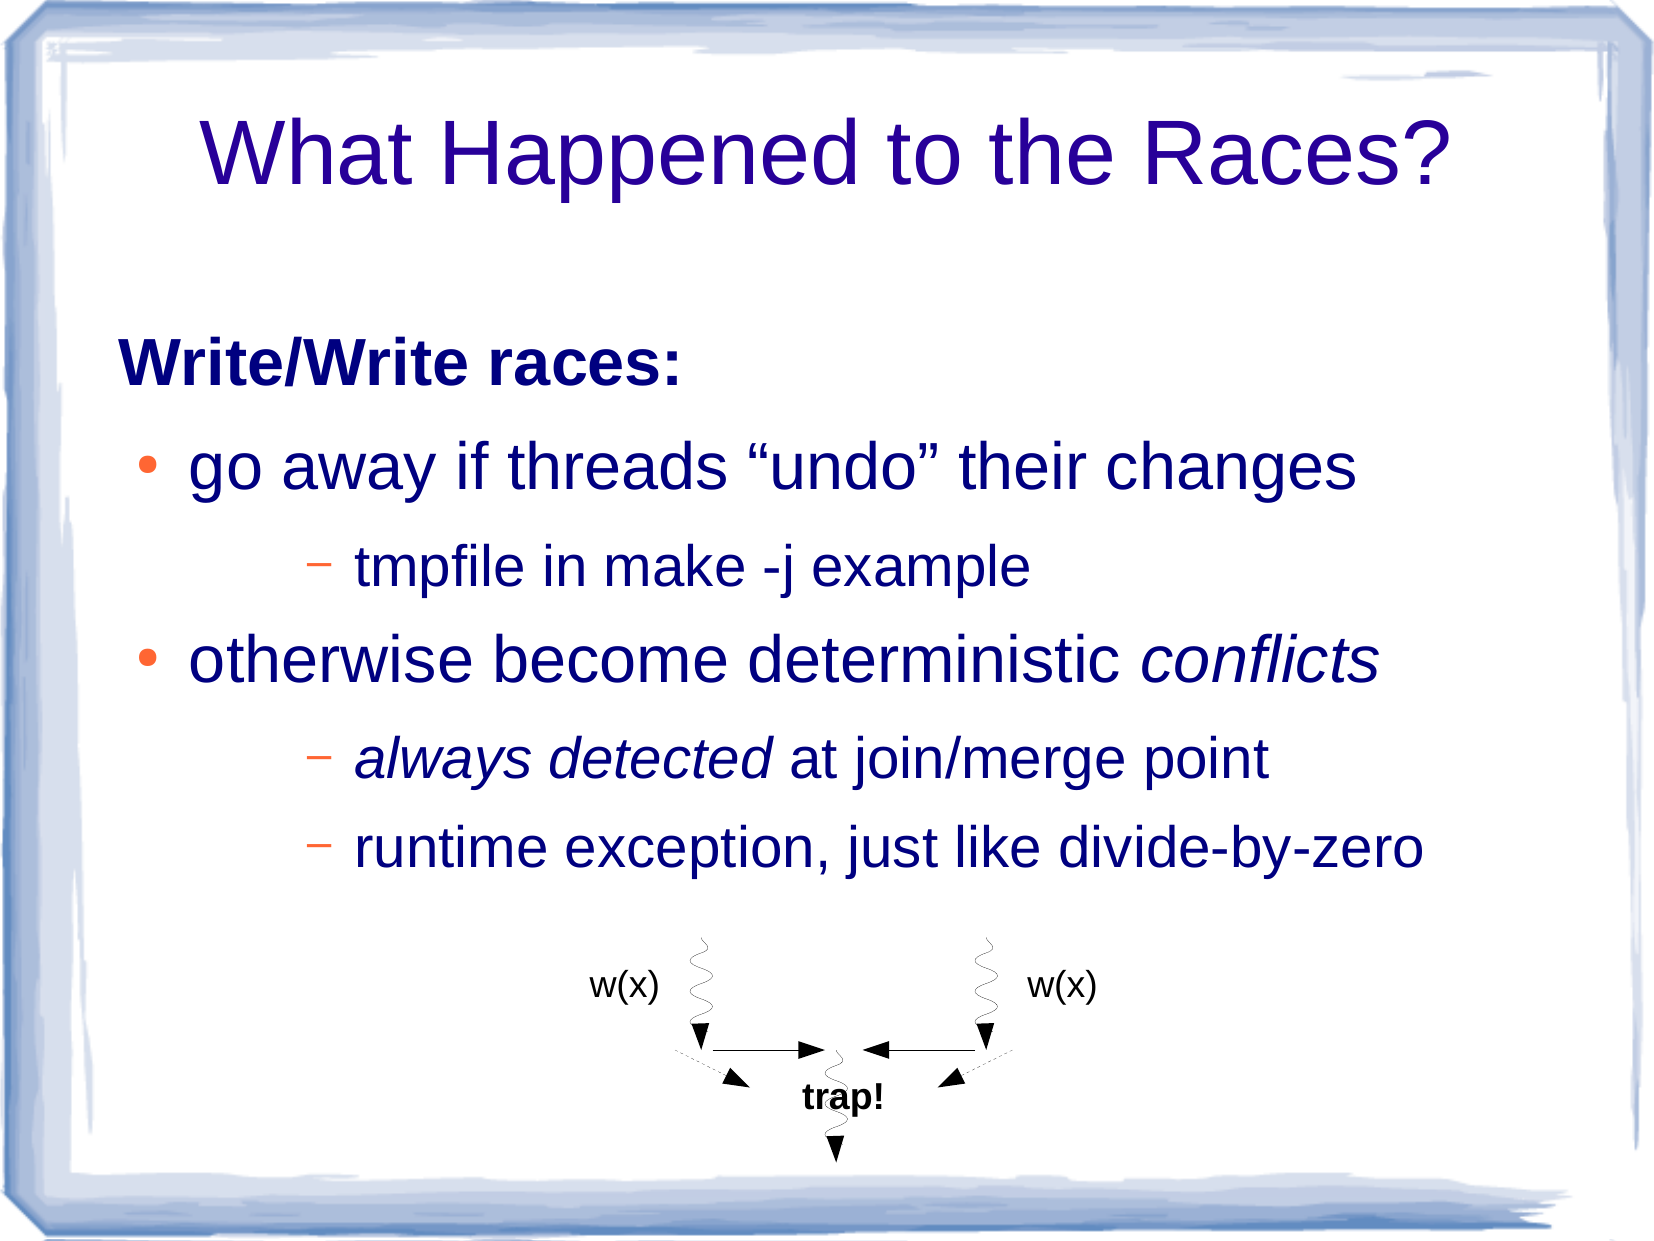

# What Happened to the Races?
Write/Write races:
go away if threads “undo” their changes
tmpfile in make -j example
otherwise become deterministic conflicts
always detected at join/merge point
runtime exception, just like divide-by-zero
w(x)
w(x)
trap!